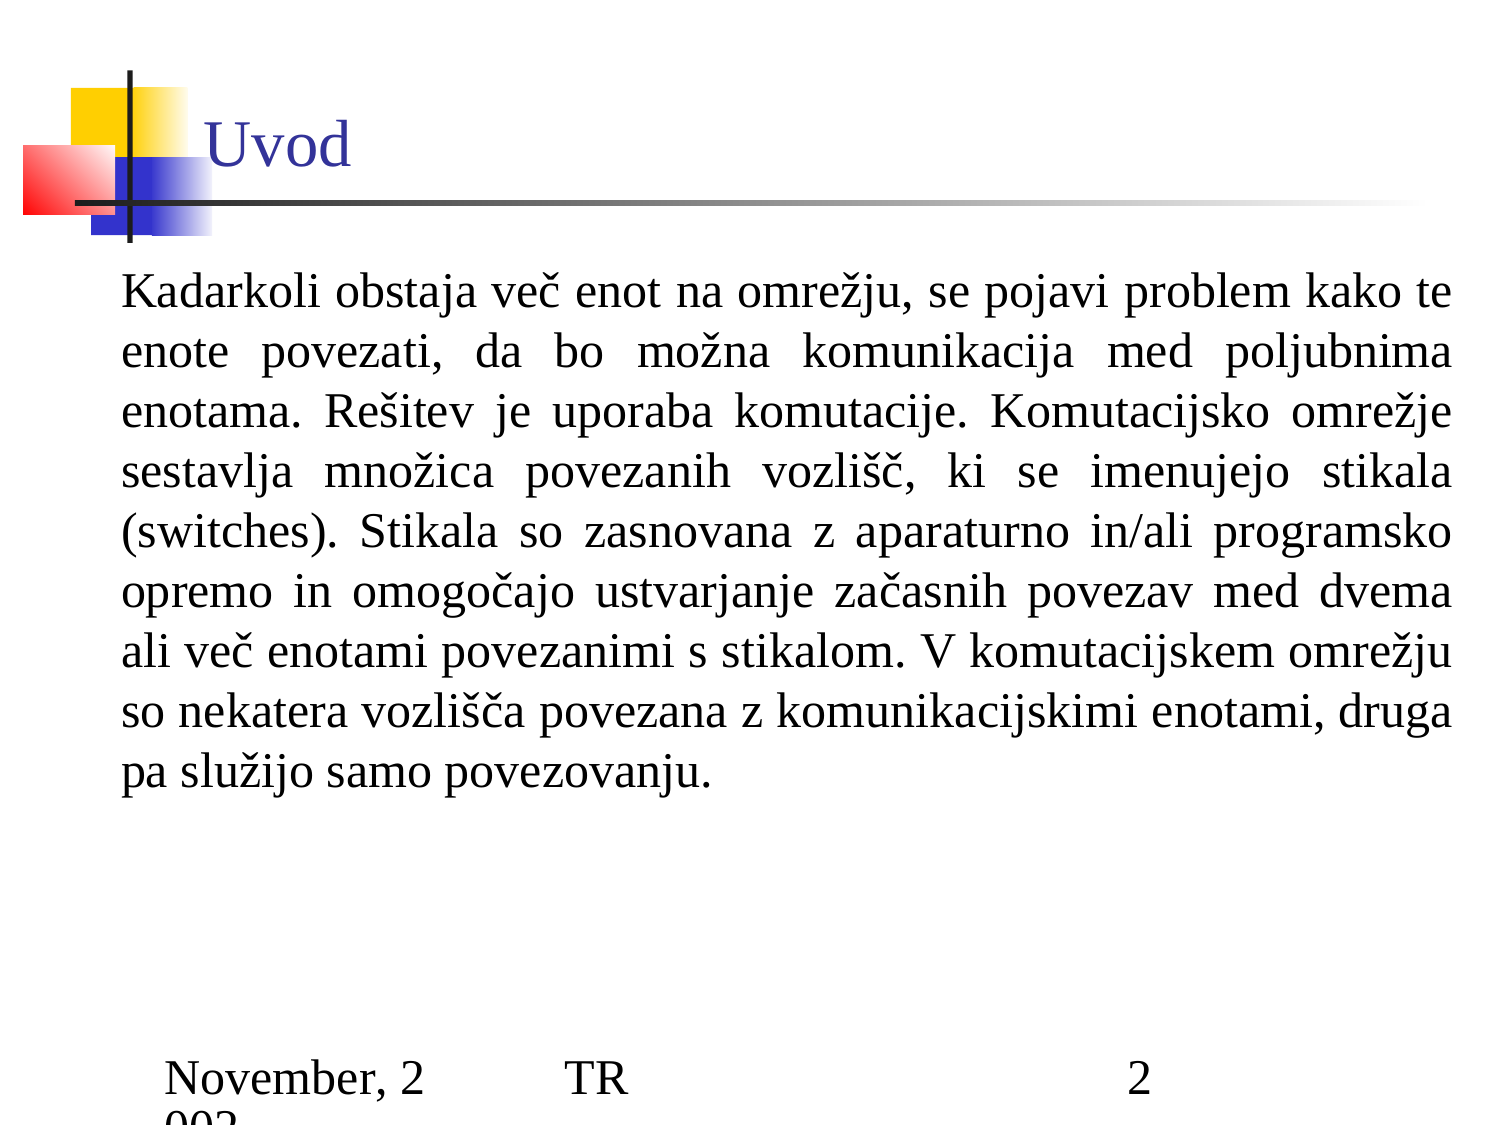

# Uvod
	Kadarkoli obstaja več enot na omrežju, se pojavi problem kako te enote povezati, da bo možna komunikacija med poljubnima enotama. Rešitev je uporaba komutacije. Komutacijsko omrežje sestavlja množica povezanih vozlišč, ki se imenujejo stikala (switches). Stikala so zasnovana z aparaturno in/ali programsko opremo in omogočajo ustvarjanje začasnih povezav med dvema ali več enotami povezanimi s stikalom. V komutacijskem omrežju so nekatera vozlišča povezana z komunikacijskimi enotami, druga pa služijo samo povezovanju.
November, 2002
TR
2